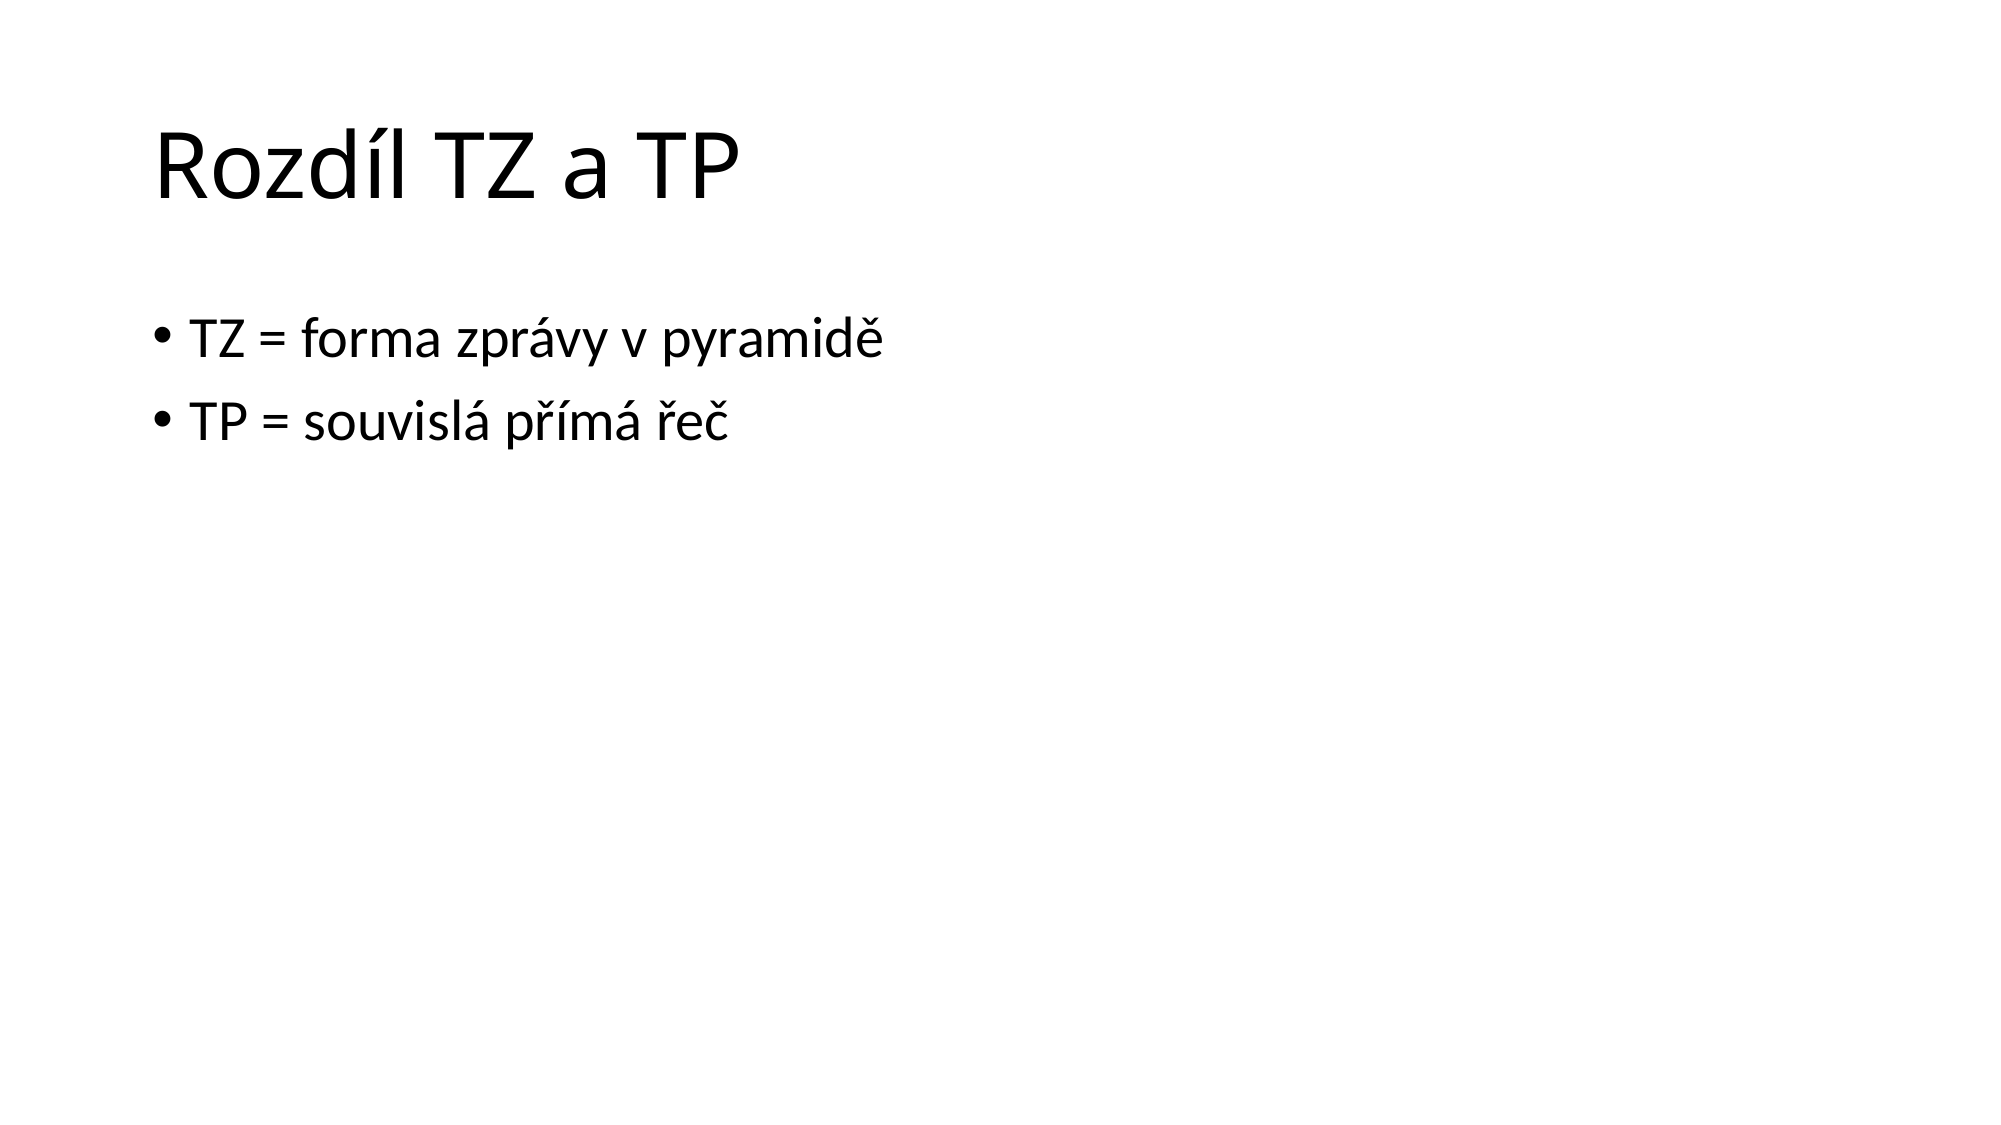

# Rozdíl TZ a TP
TZ = forma zprávy v pyramidě
TP = souvislá přímá řeč